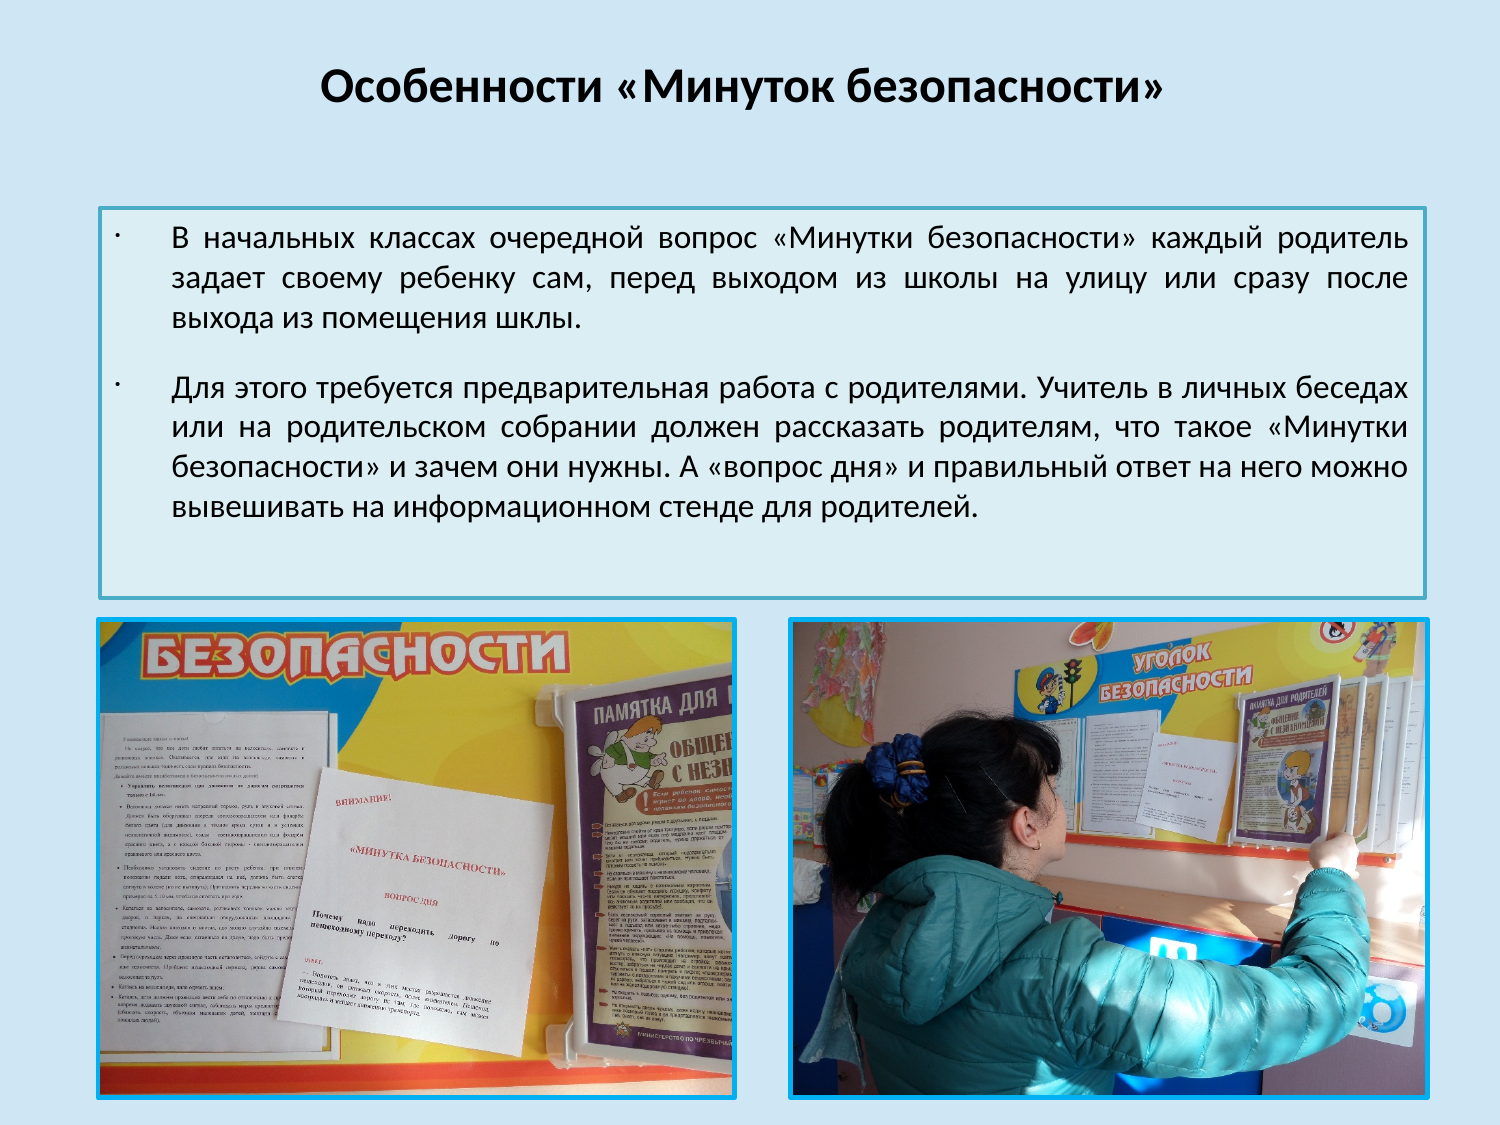

# Особенности «Минуток безопасности»
В начальных классах очередной вопрос «Минутки безопасности» каждый родитель задает своему ребенку сам, перед выходом из школы на улицу или сразу после выхода из помещения шклы.
Для этого требуется предварительная работа с родителями. Учитель в личных беседах или на родительском собрании должен рассказать родителям, что такое «Минутки безопасности» и зачем они нужны. А «вопрос дня» и правильный ответ на него можно вывешивать на информационном стенде для родителей.